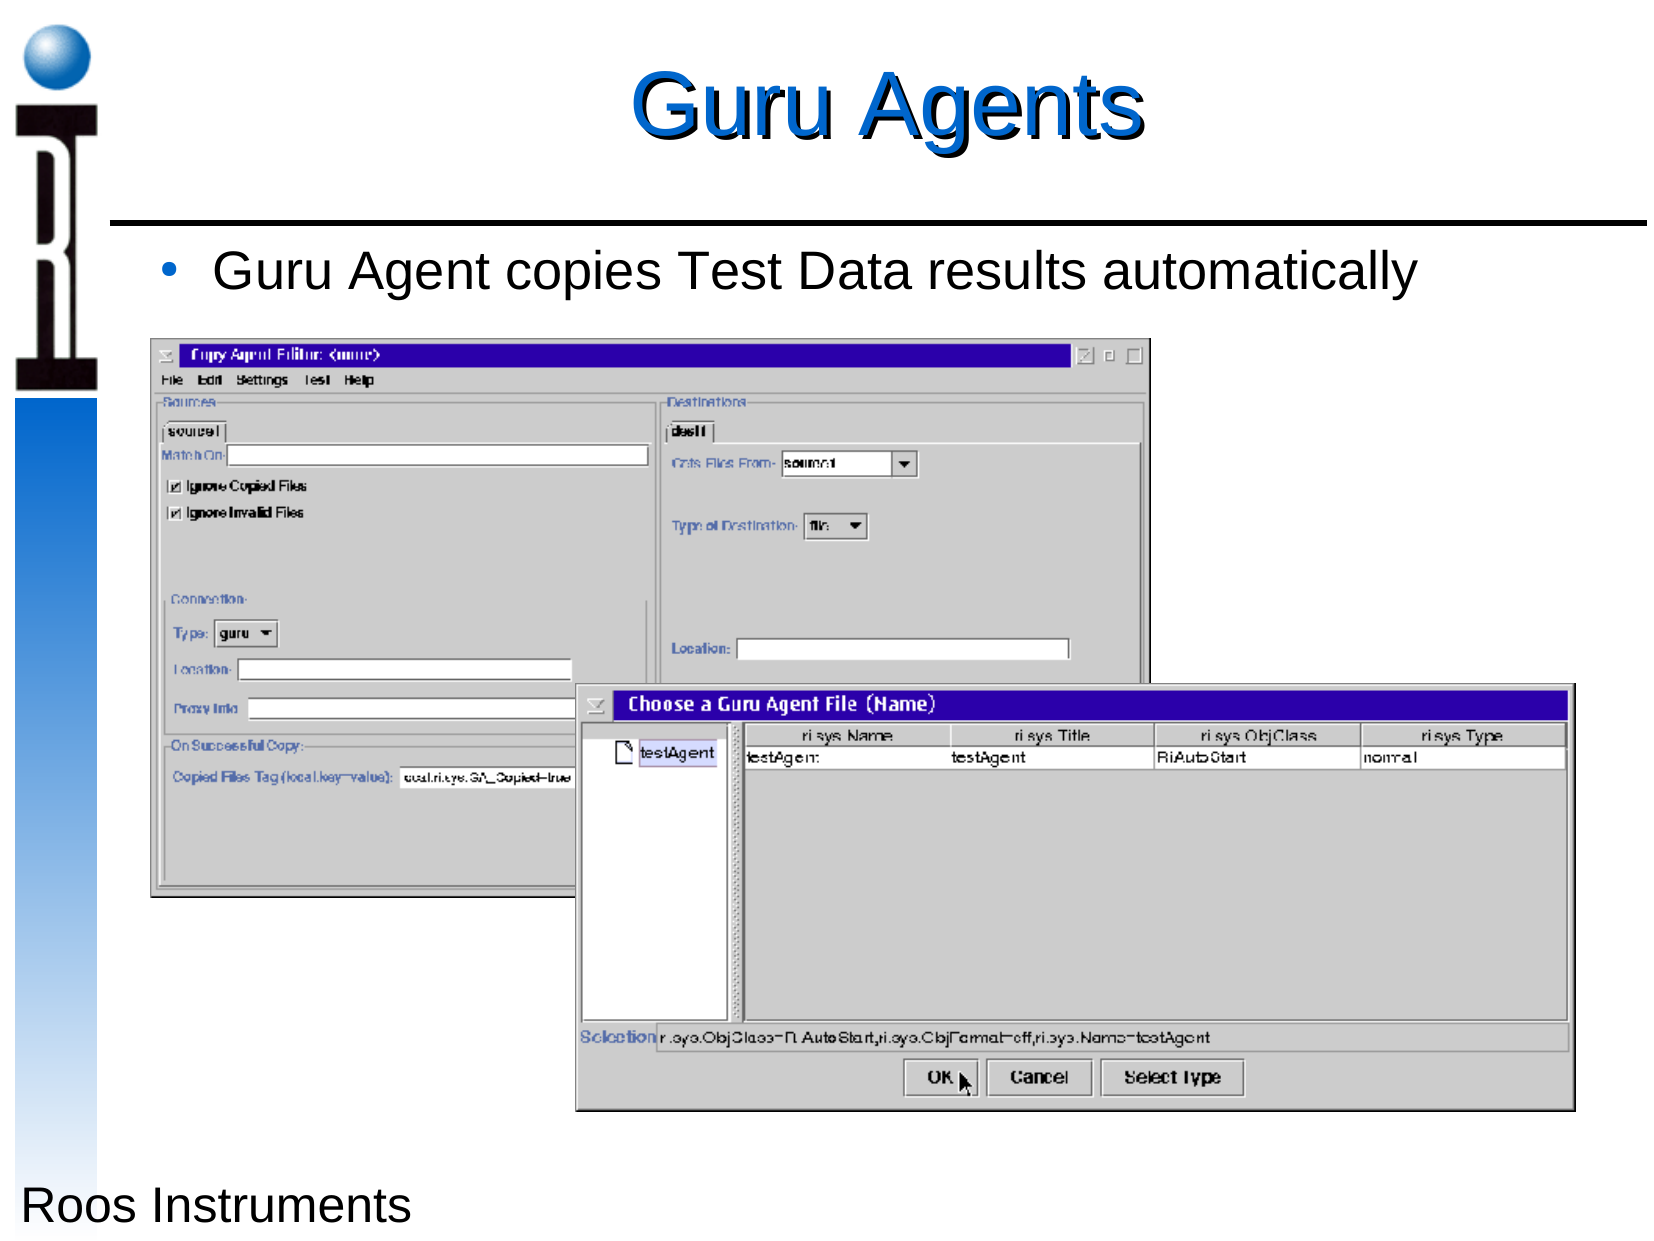

# Guru Agents
Guru Agent copies Test Data results automatically